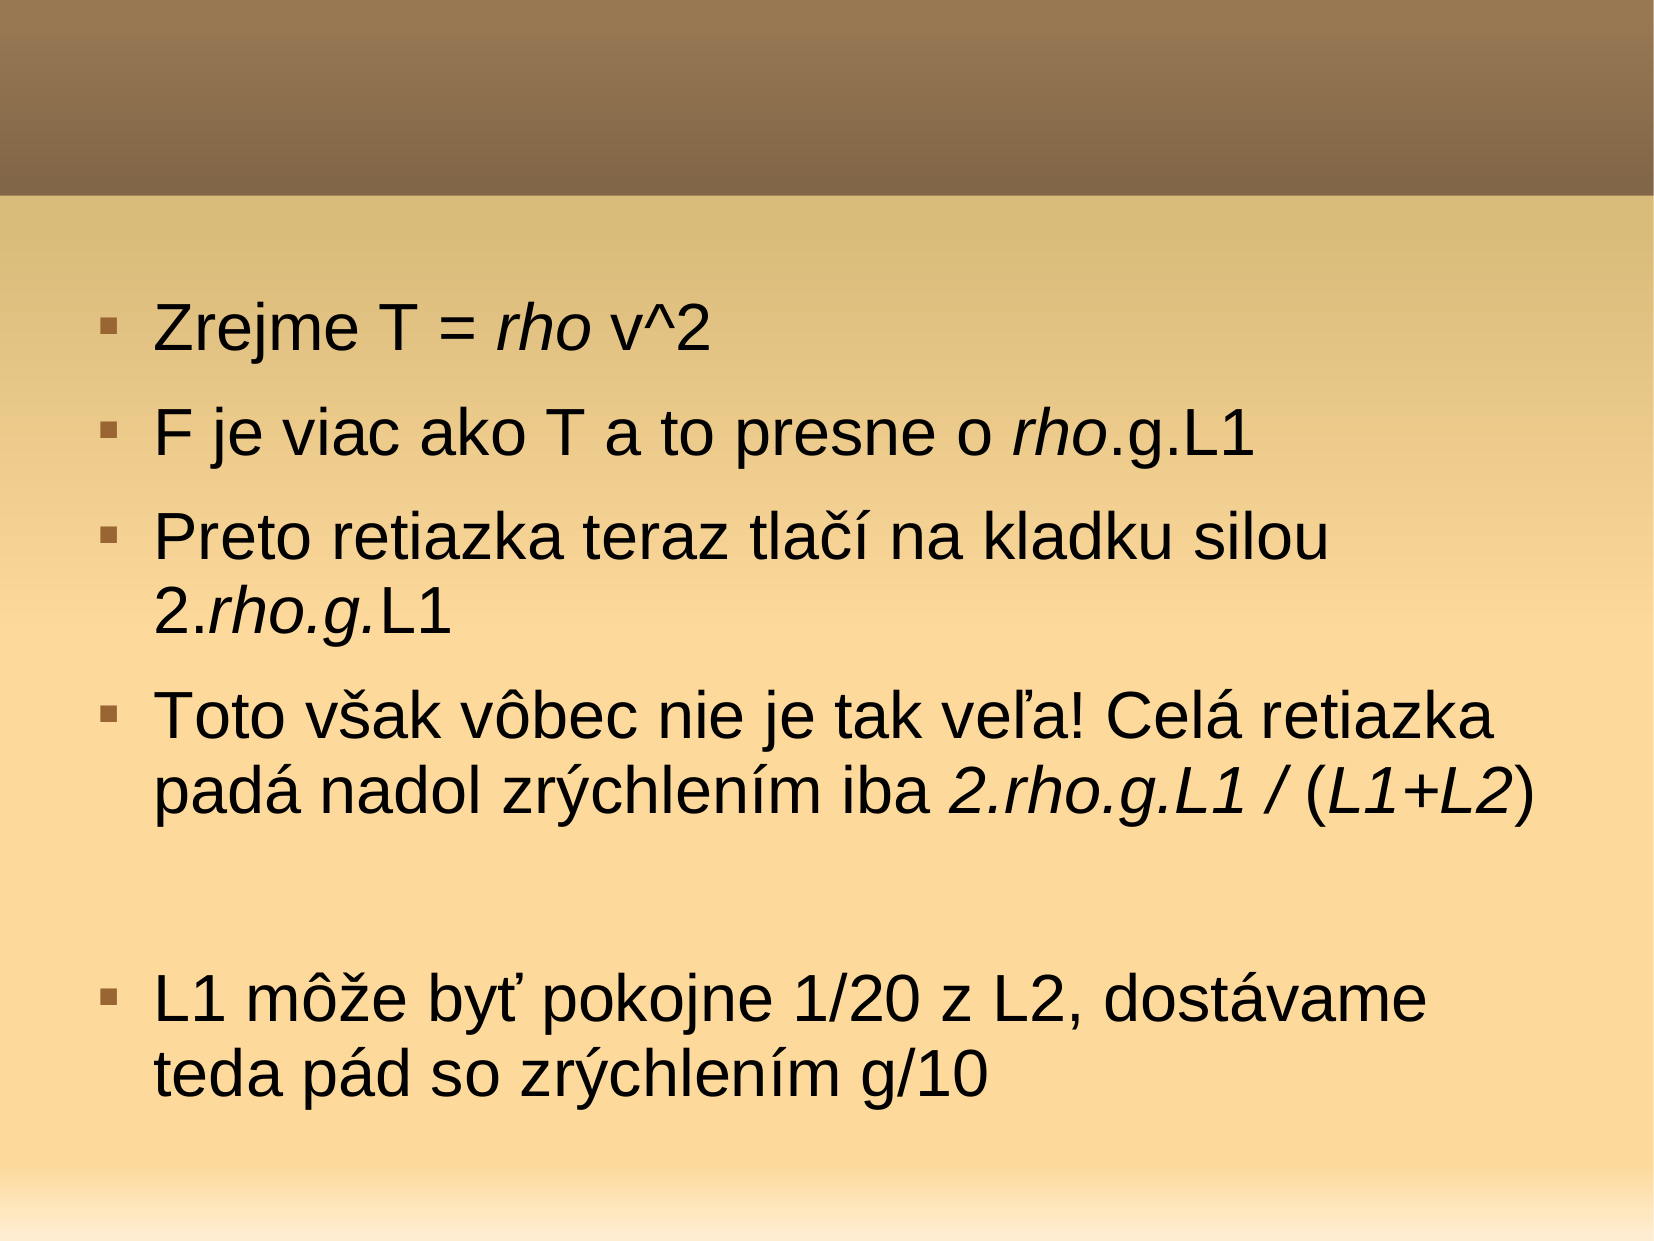

#
Zrejme T = rho v^2
F je viac ako T a to presne o rho.g.L1
Preto retiazka teraz tlačí na kladku silou 2.rho.g.L1
Toto však vôbec nie je tak veľa! Celá retiazka padá nadol zrýchlením iba 2.rho.g.L1 / (L1+L2)
L1 môže byť pokojne 1/20 z L2, dostávame teda pád so zrýchlením g/10